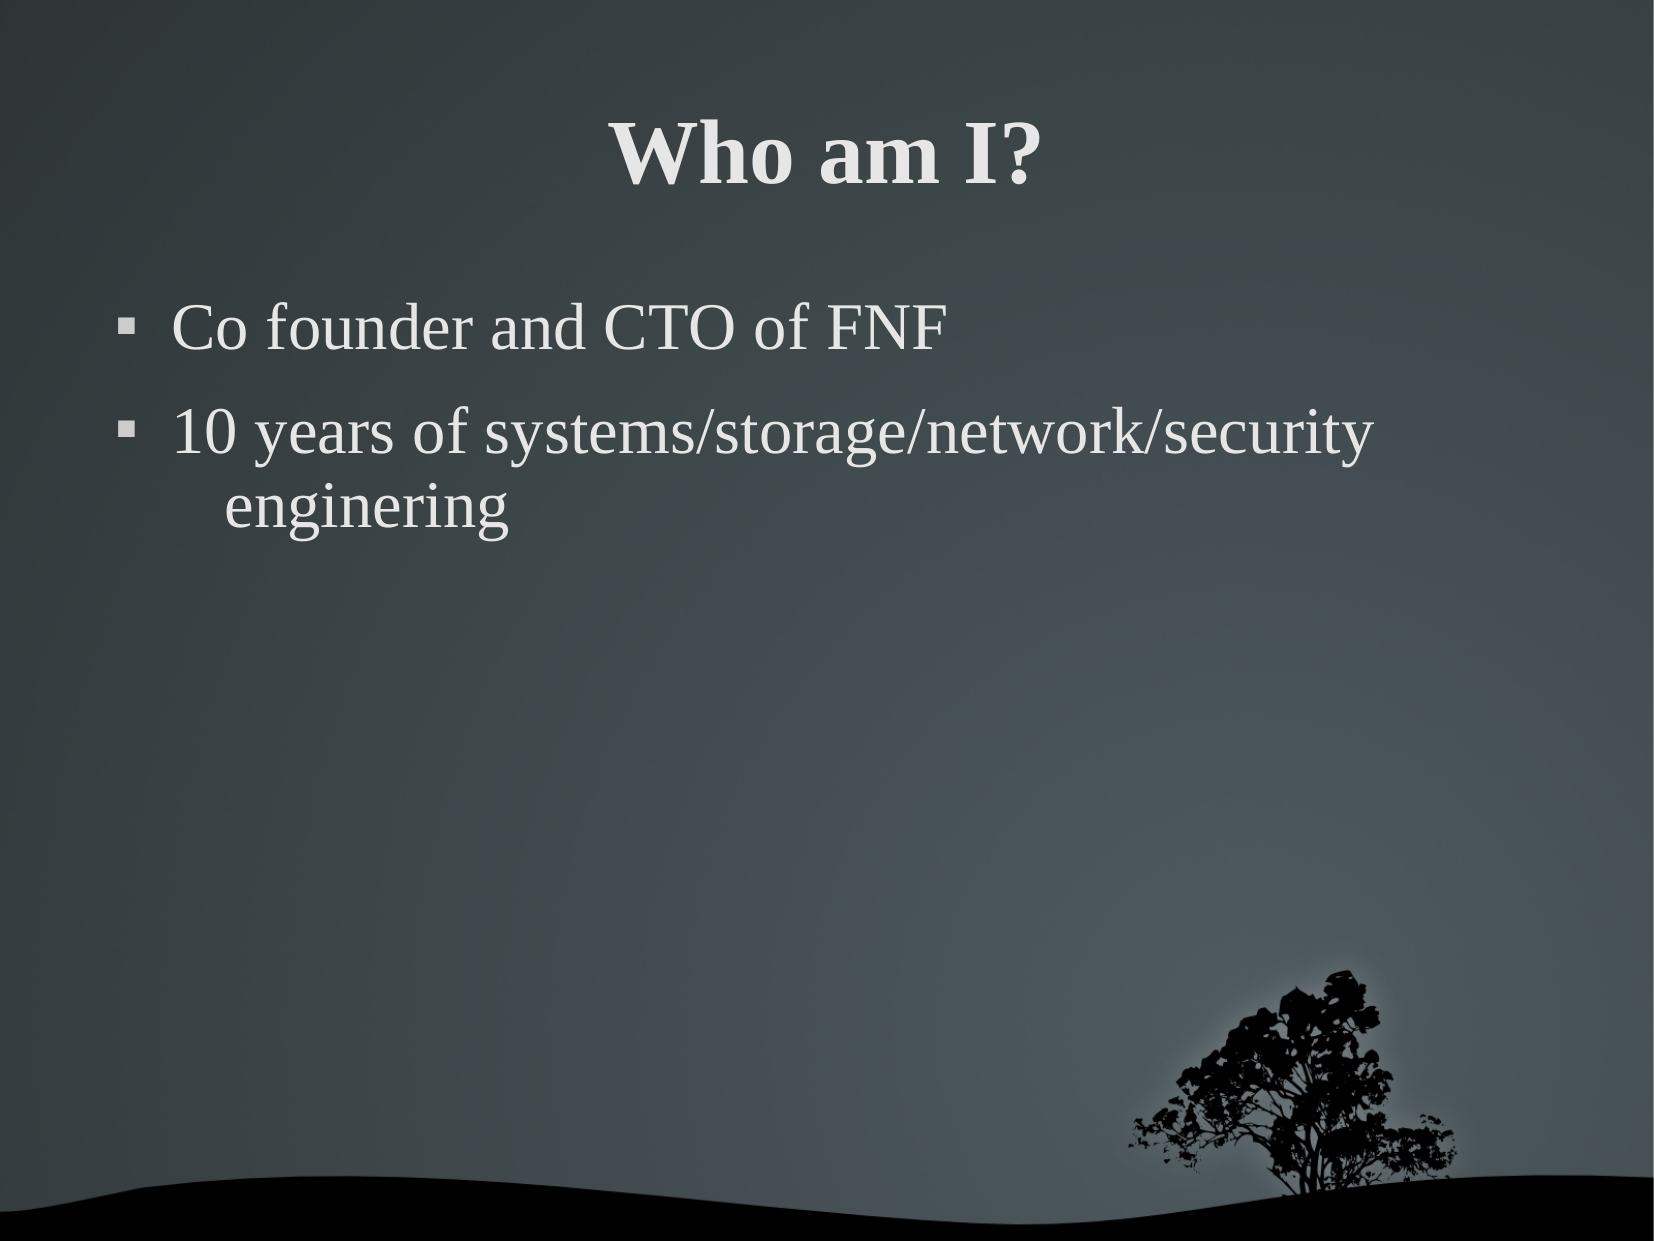

# Who am I?
Co founder and CTO of FNF
10 years of systems/storage/network/security enginering